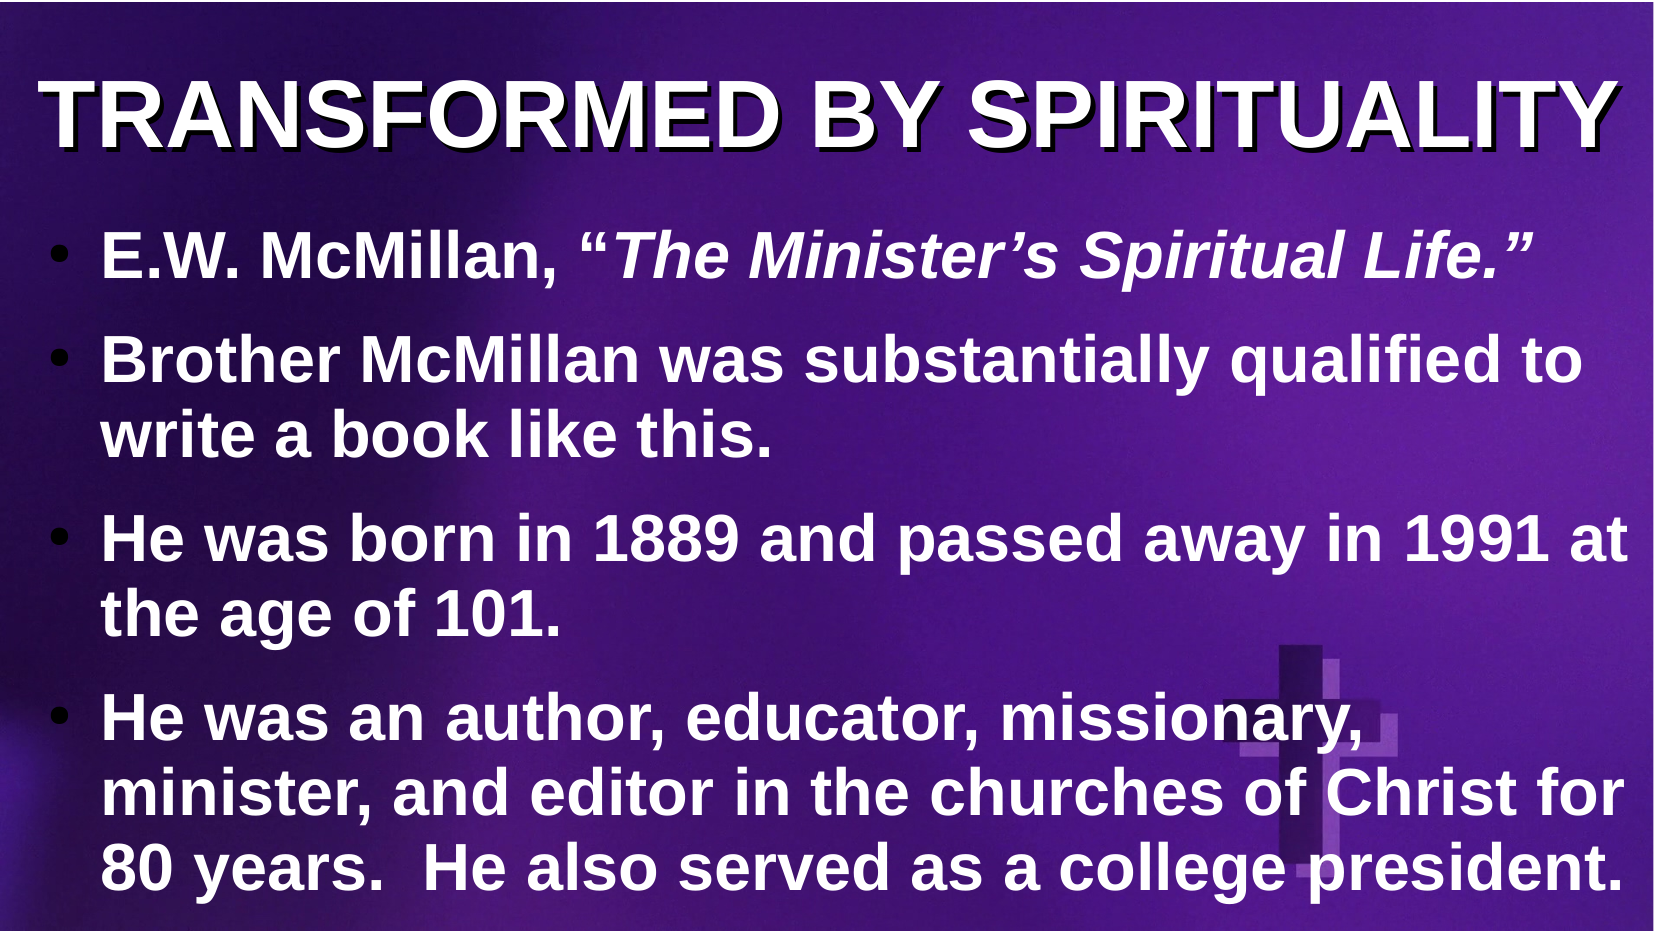

# TRANSFORMED BY SPIRITUALITY
E.W. McMillan, “The Minister’s Spiritual Life.”
Brother McMillan was substantially qualified to write a book like this.
He was born in 1889 and passed away in 1991 at the age of 101.
He was an author, educator, missionary, minister, and editor in the churches of Christ for 80 years. He also served as a college president.